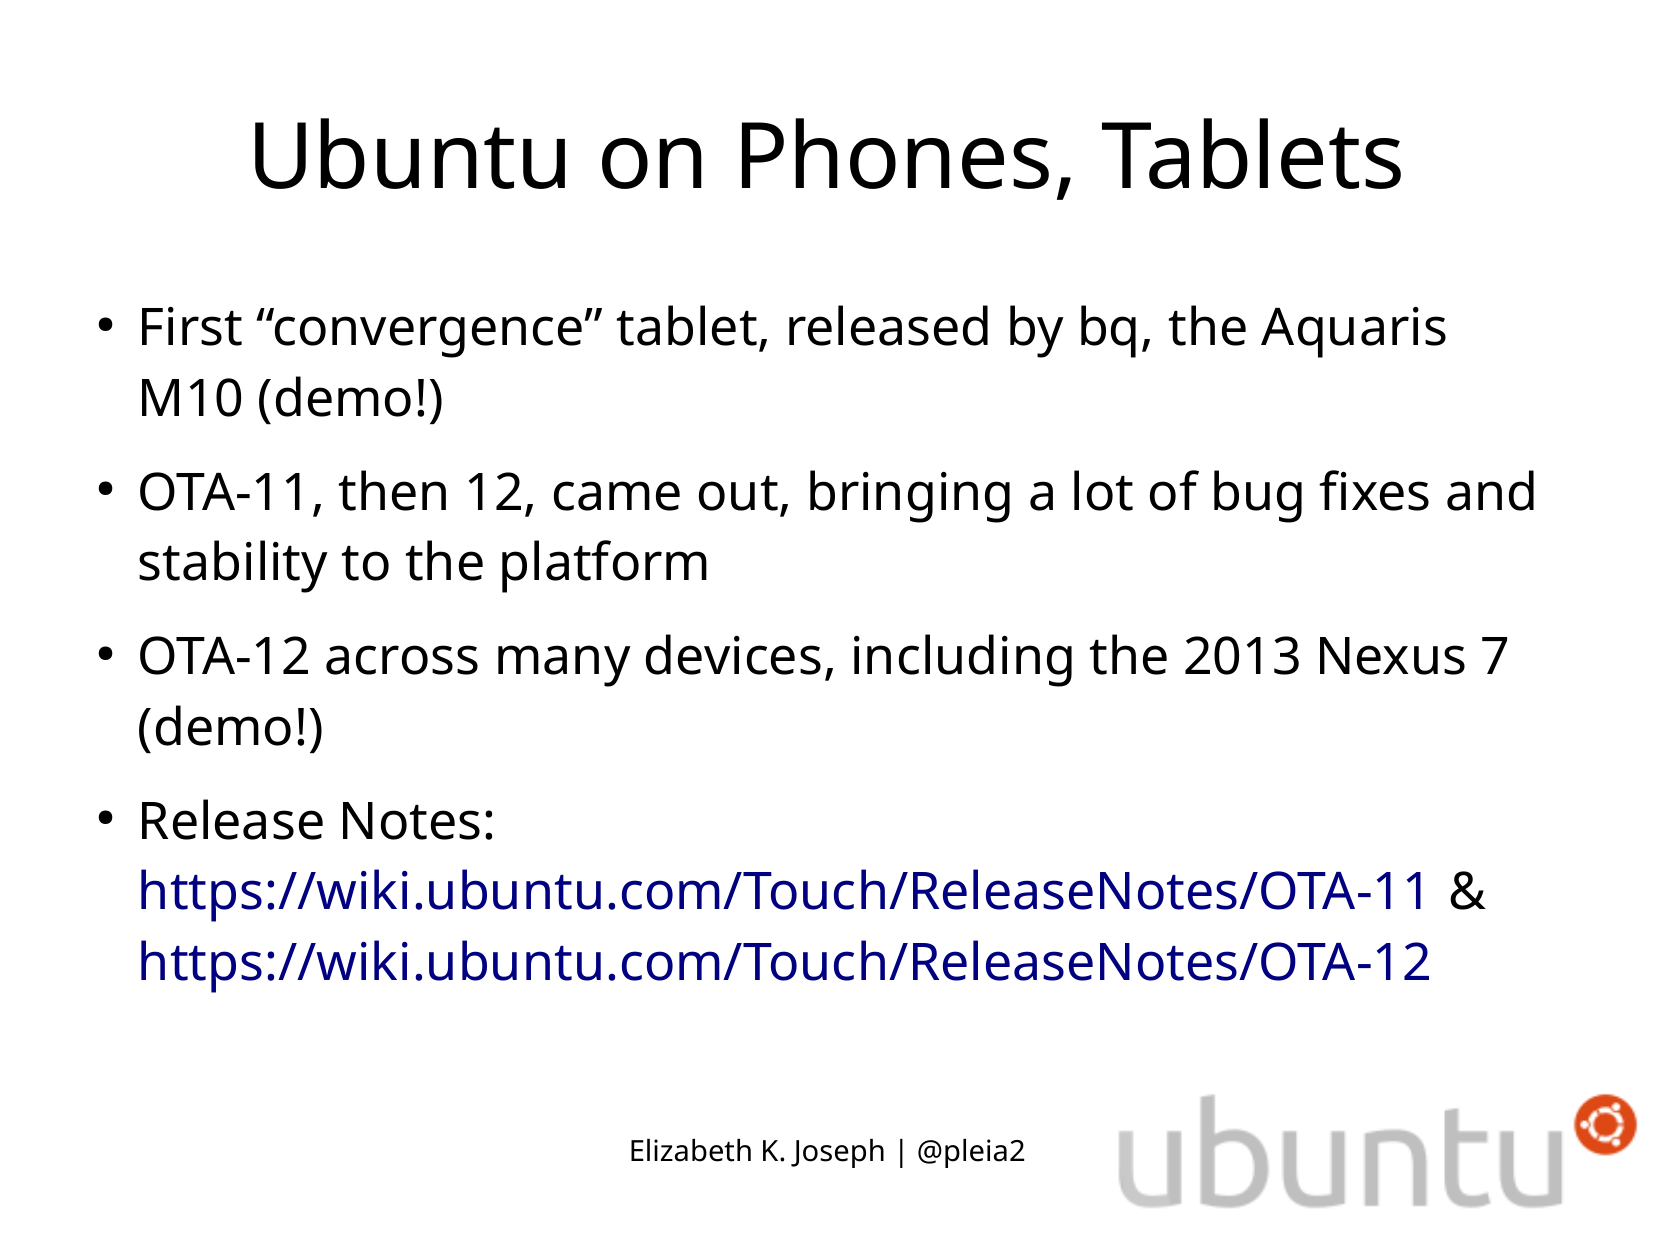

# Ubuntu on Phones, Tablets
First “convergence” tablet, released by bq, the Aquaris M10 (demo!)
OTA-11, then 12, came out, bringing a lot of bug fixes and stability to the platform
OTA-12 across many devices, including the 2013 Nexus 7 (demo!)
Release Notes: https://wiki.ubuntu.com/Touch/ReleaseNotes/OTA-11 & https://wiki.ubuntu.com/Touch/ReleaseNotes/OTA-12
Elizabeth K. Joseph | @pleia2